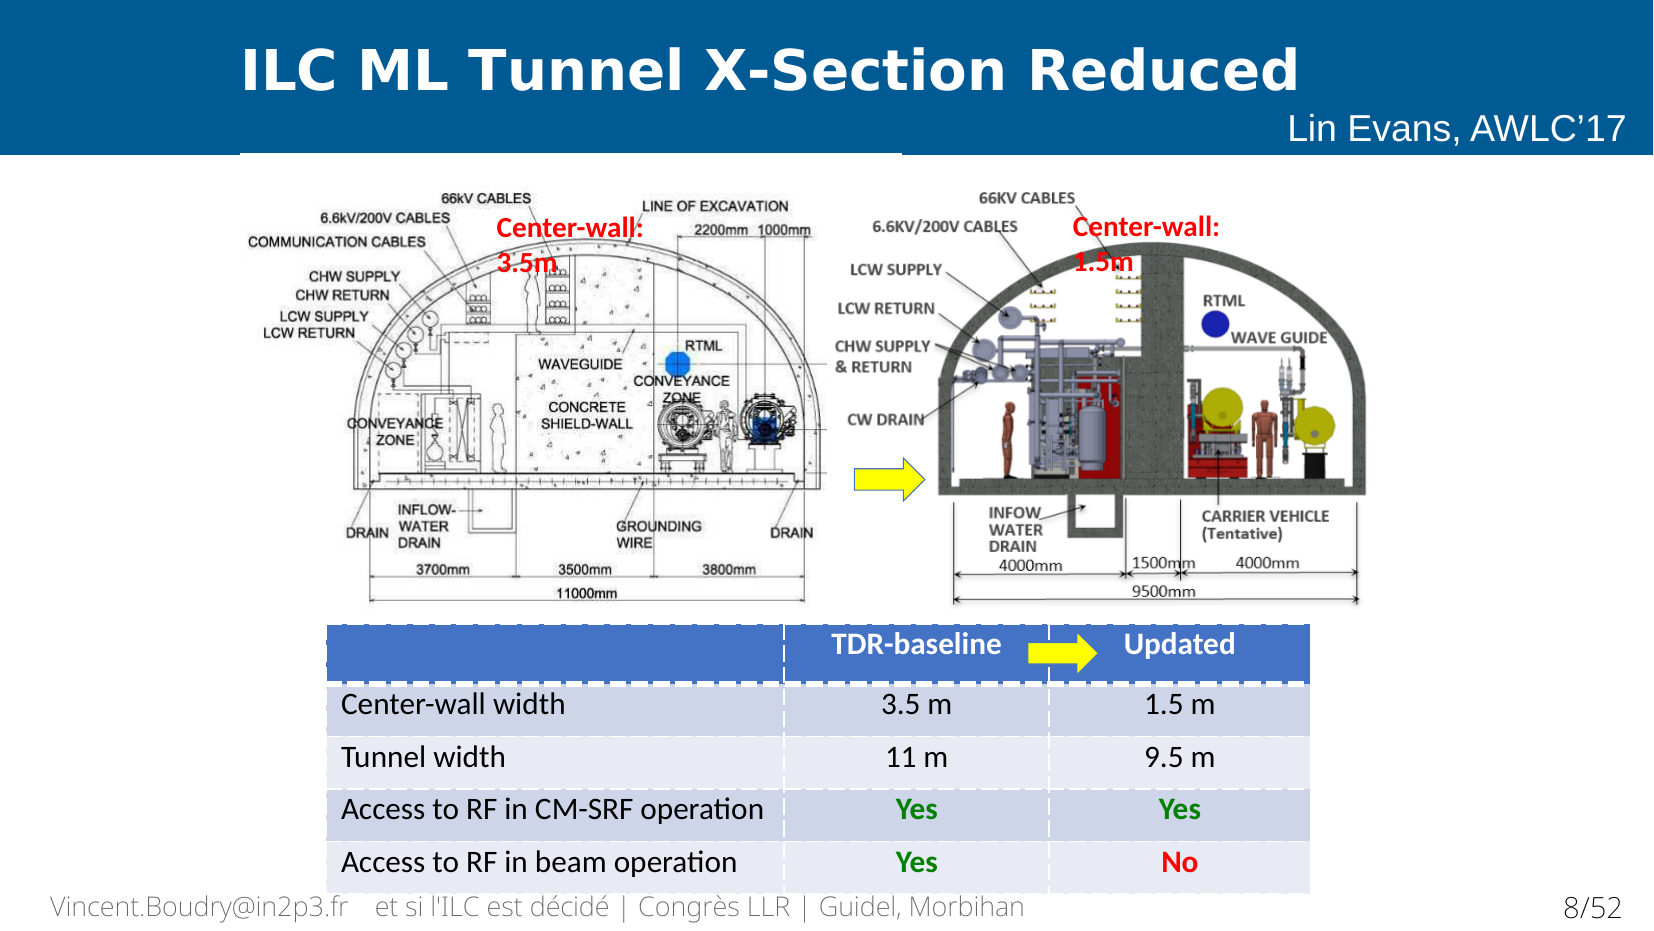

# ILC ML Tunnel X-Section Reduced
Lin Evans, AWLC’17
Center-wall: 1.5m
Center-wall: 3.5m
| | TDR-baseline | Updated |
| --- | --- | --- |
| Center-wall width | 3.5 m | 1.5 m |
| Tunnel width | 11 m | 9.5 m |
| Access to RF in CM-SRF operation | Yes | Yes |
| Access to RF in beam operation | Yes | No |
et si l'ILC est décidé | Congrès LLR | Guidel, Morbihan
8